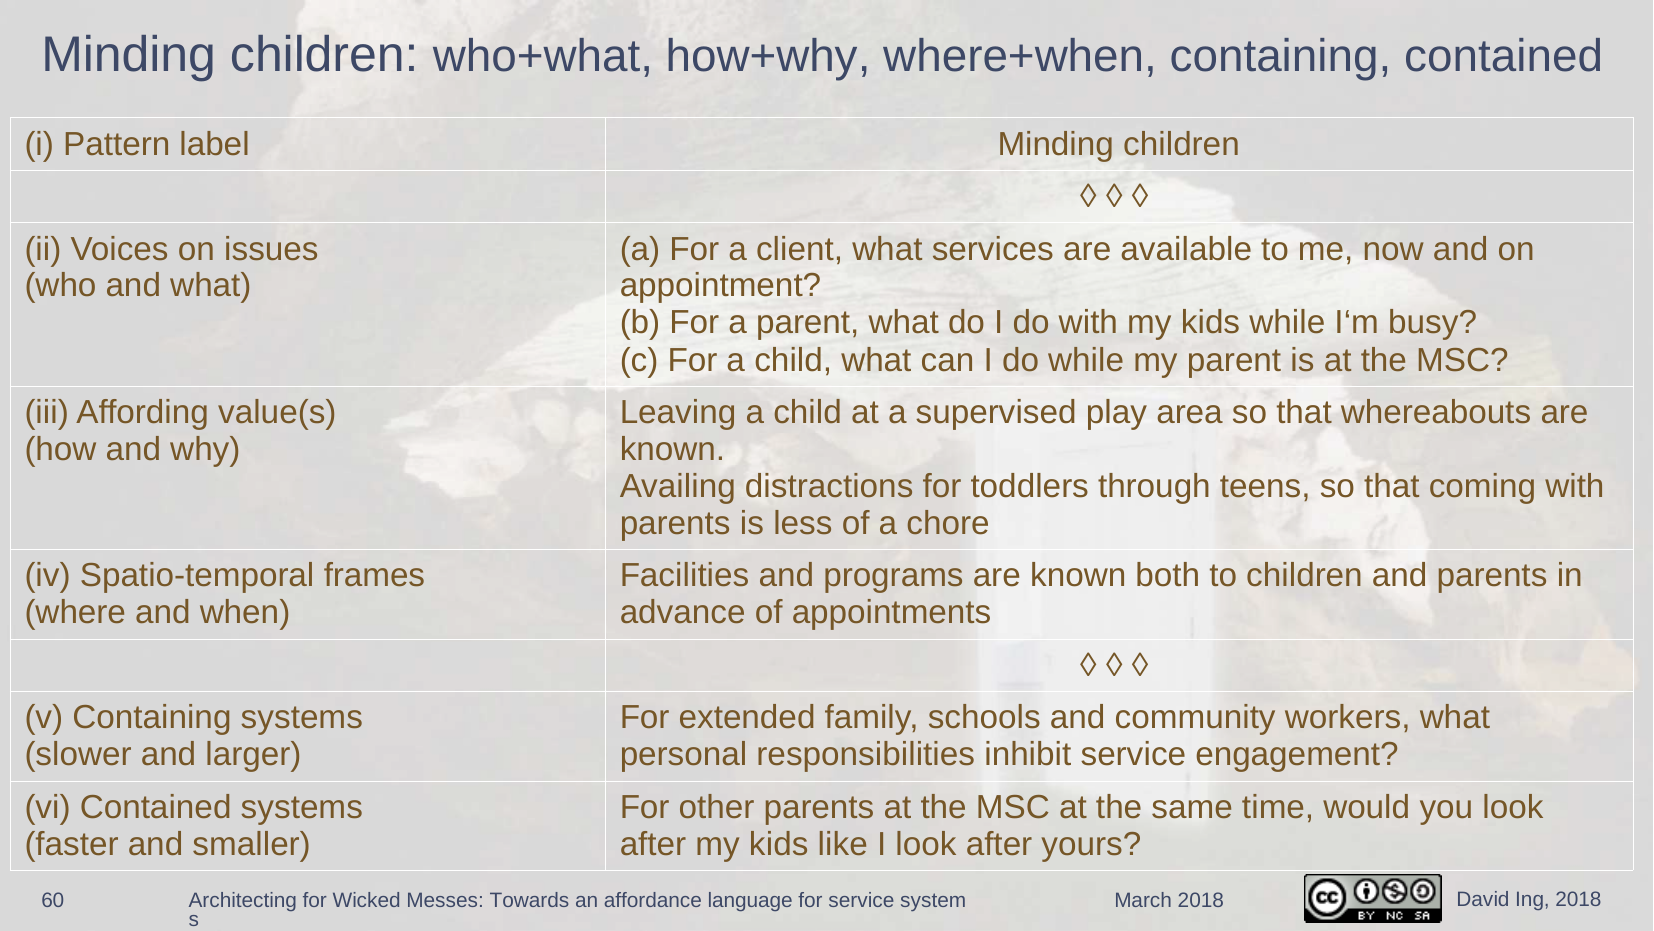

# Minding children: who+what, how+why, where+when, containing, contained
| (i) Pattern label | Minding children |
| --- | --- |
| | ◊ ◊ ◊ |
| (ii) Voices on issues (who and what) | (a) For a client, what services are available to me, now and on appointment? (b) For a parent, what do I do with my kids while I‘m busy? (c) For a child, what can I do while my parent is at the MSC? |
| (iii) Affording value(s) (how and why) | Leaving a child at a supervised play area so that whereabouts are known. Availing distractions for toddlers through teens, so that coming with parents is less of a chore |
| (iv) Spatio-temporal frames (where and when) | Facilities and programs are known both to children and parents in advance of appointments |
| | ◊ ◊ ◊ |
| (v) Containing systems (slower and larger) | For extended family, schools and community workers, what personal responsibilities inhibit service engagement? |
| (vi) Contained systems (faster and smaller) | For other parents at the MSC at the same time, would you look after my kids like I look after yours? |
Architecting for Wicked Messes: Towards an affordance language for service systems
March 2018
60